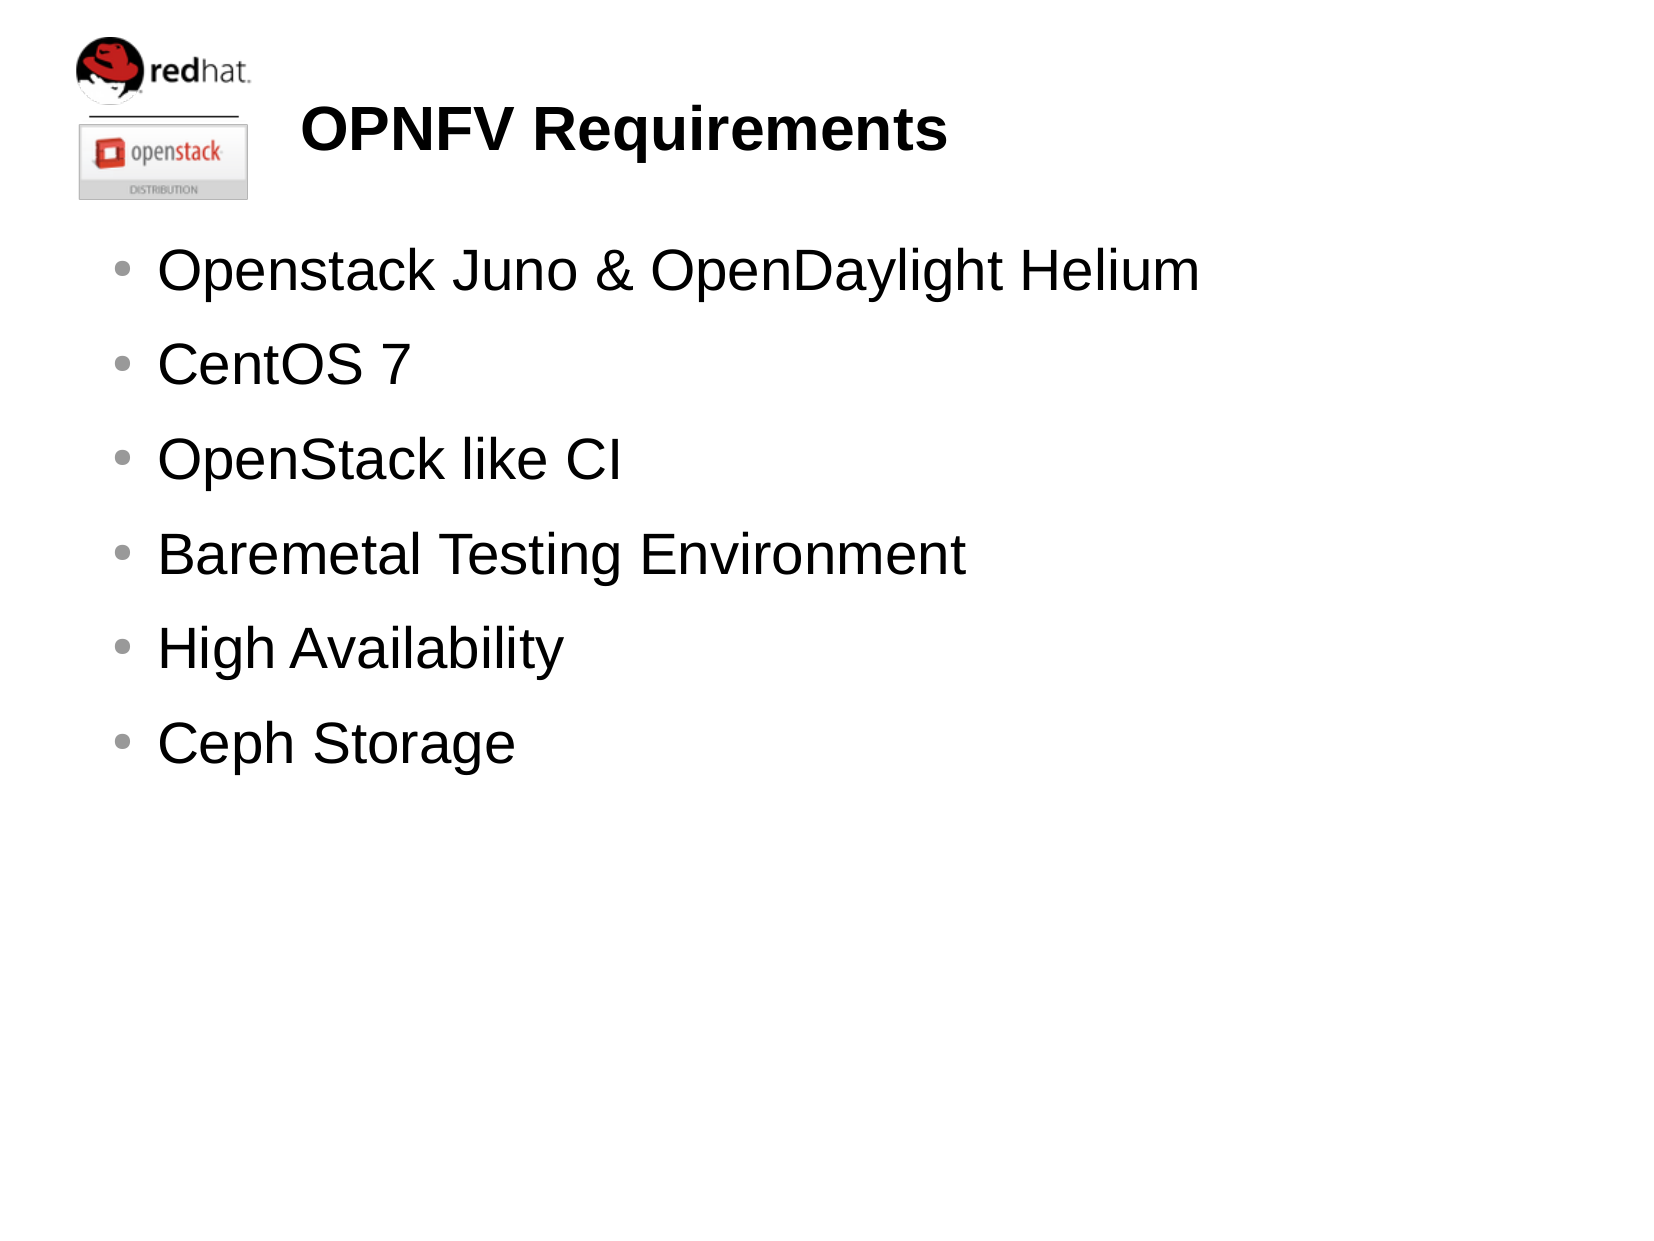

# OPNFV Requirements
Openstack Juno & OpenDaylight Helium
CentOS 7
OpenStack like CI
Baremetal Testing Environment
High Availability
Ceph Storage